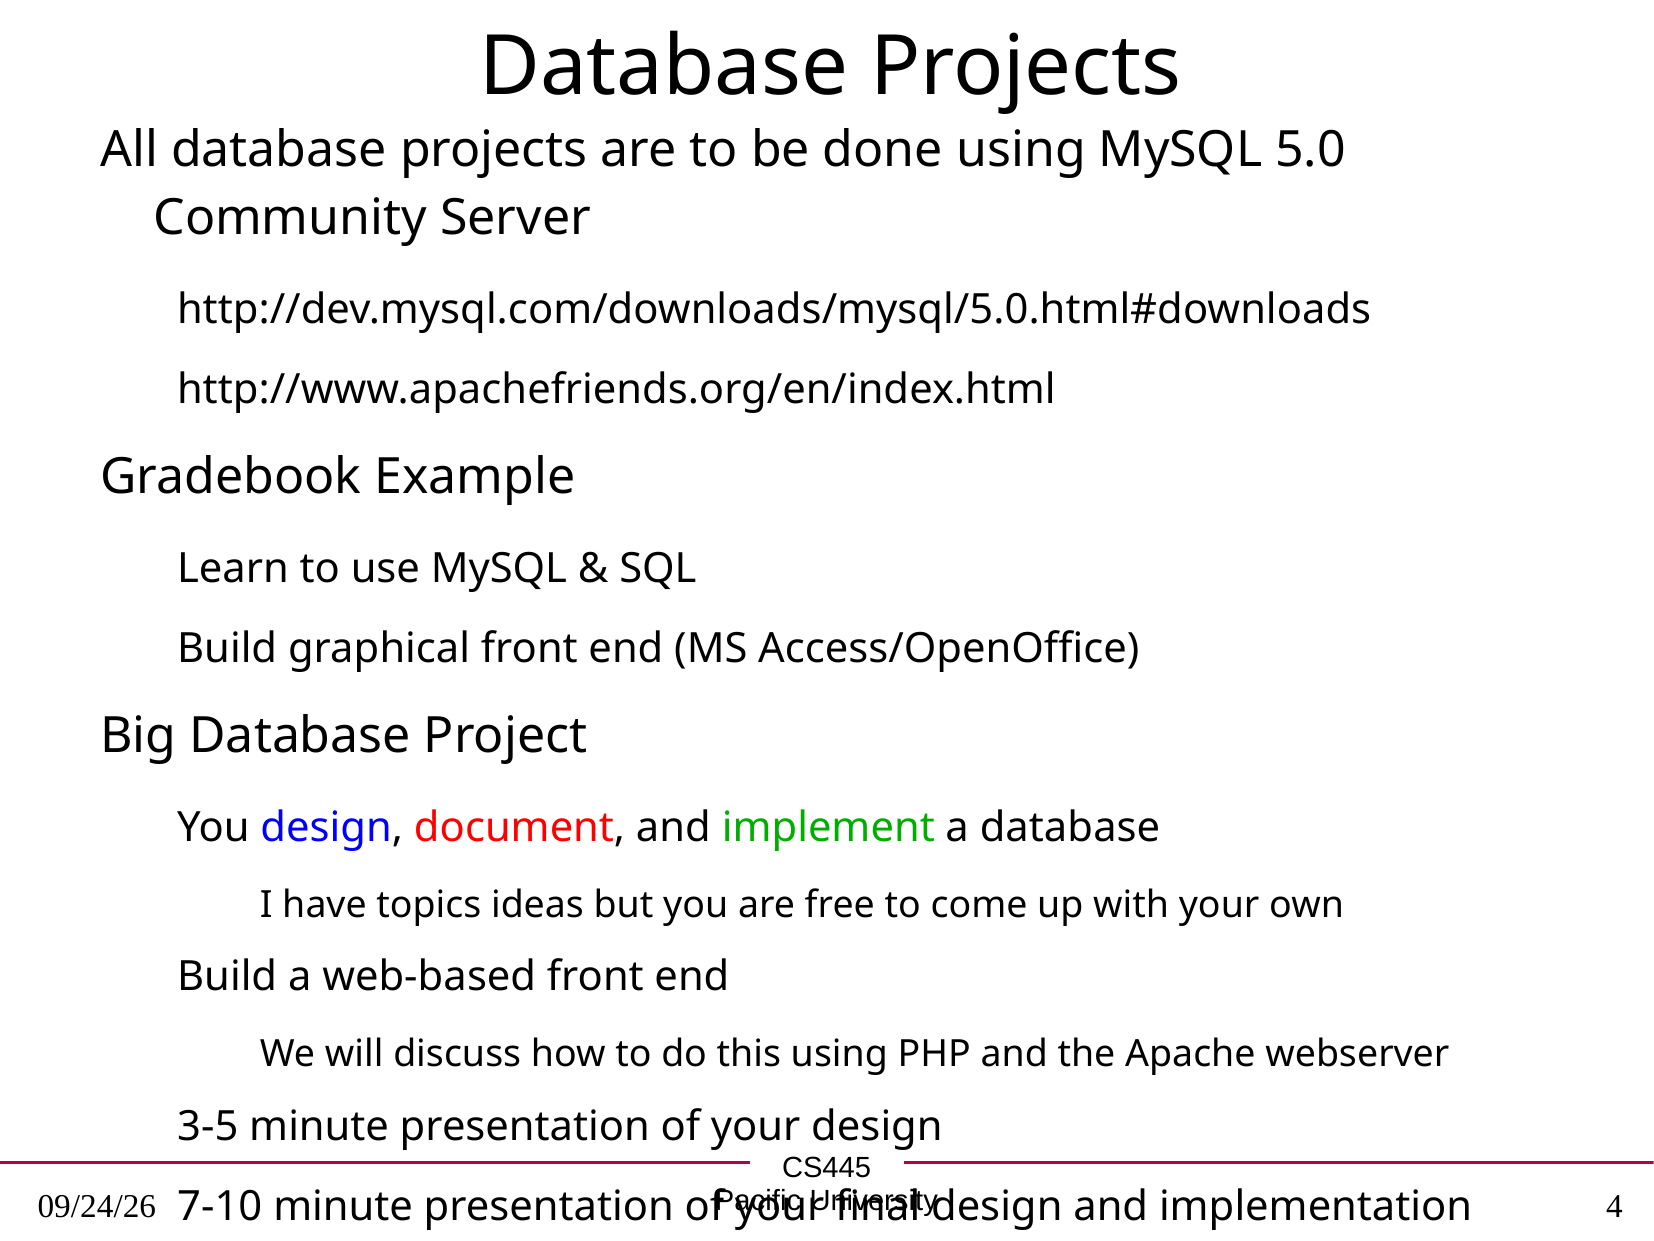

# Database Projects
All database projects are to be done using MySQL 5.0 Community Server
http://dev.mysql.com/downloads/mysql/5.0.html#downloads
http://www.apachefriends.org/en/index.html
Gradebook Example
Learn to use MySQL & SQL
Build graphical front end (MS Access/OpenOffice)
Big Database Project
You design, document, and implement a database
I have topics ideas but you are free to come up with your own
Build a web-based front end
We will discuss how to do this using PHP and the Apache webserver
3-5 minute presentation of your design
7-10 minute presentation of your final design and implementation